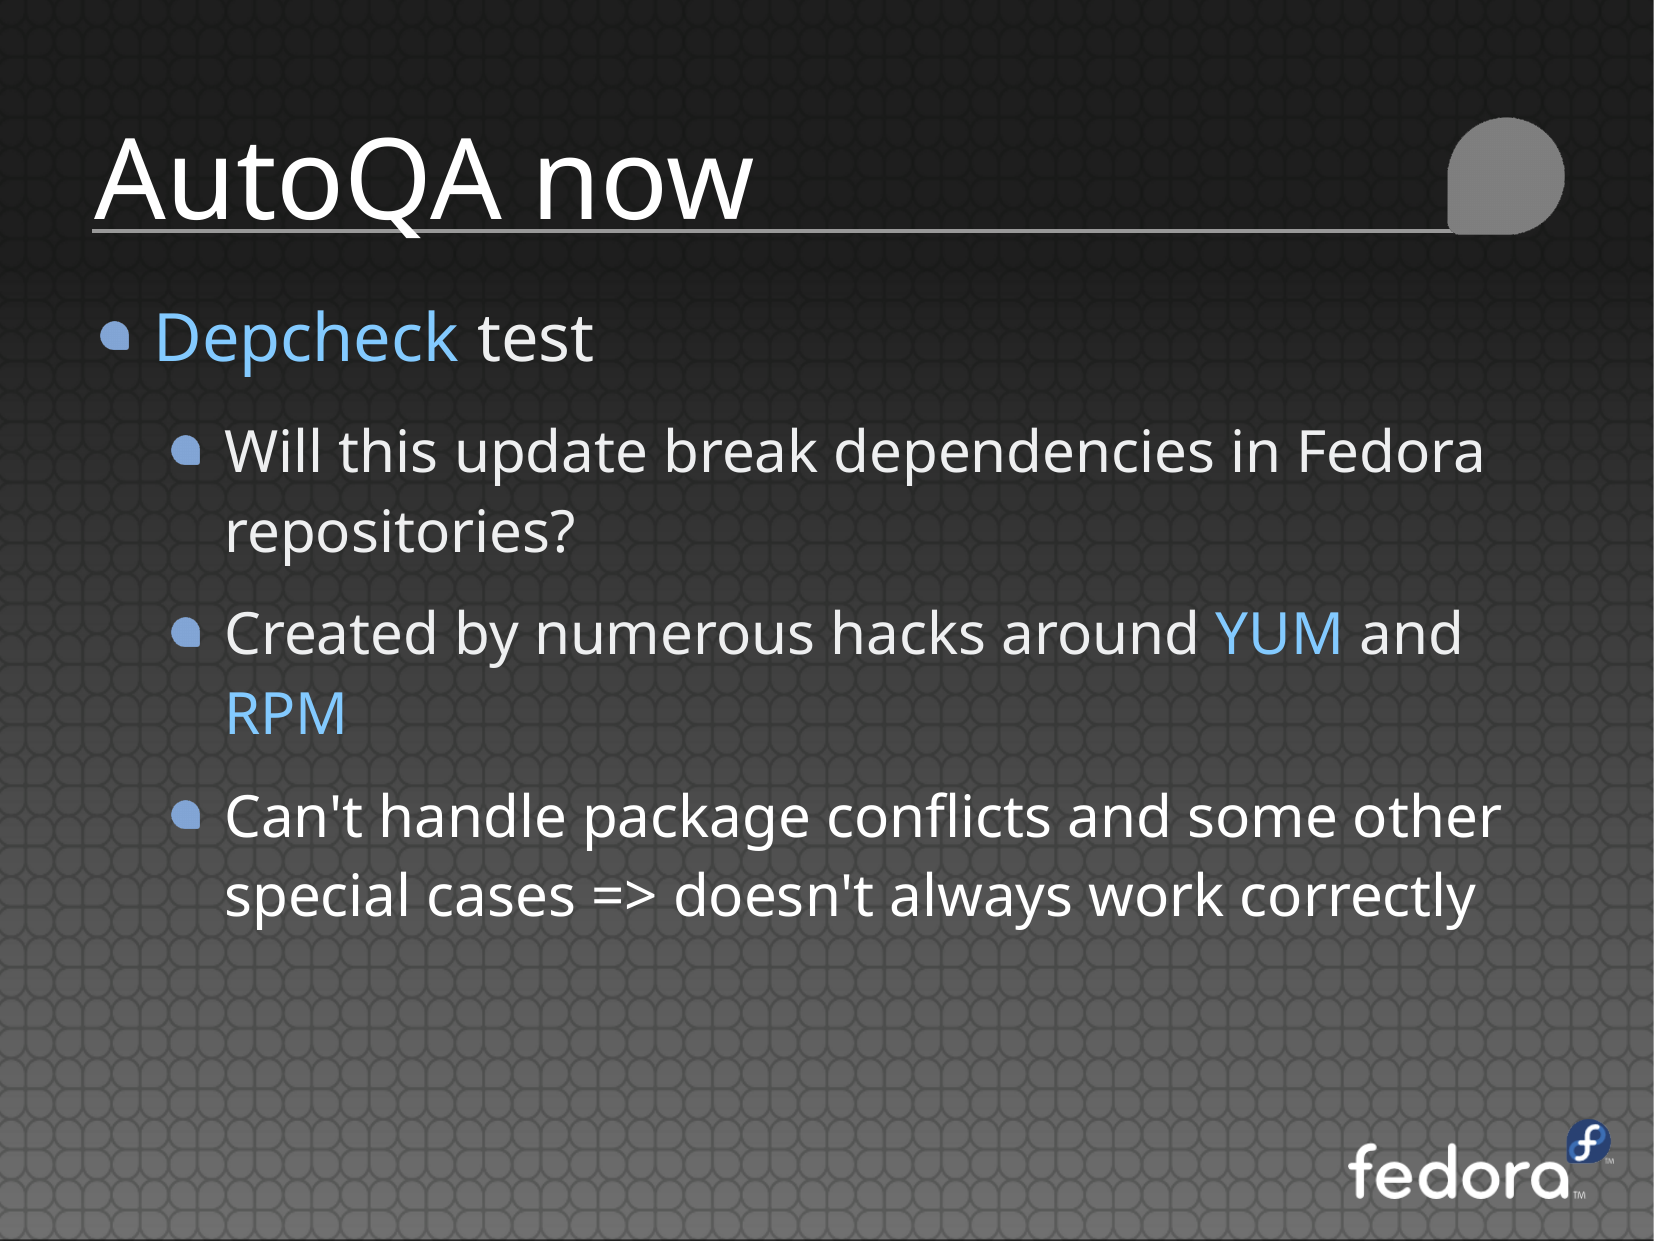

AutoQA now
# Depcheck test
Will this update break dependencies in Fedora repositories?
Created by numerous hacks around YUM and RPM
Can't handle package conflicts and some other special cases => doesn't always work correctly